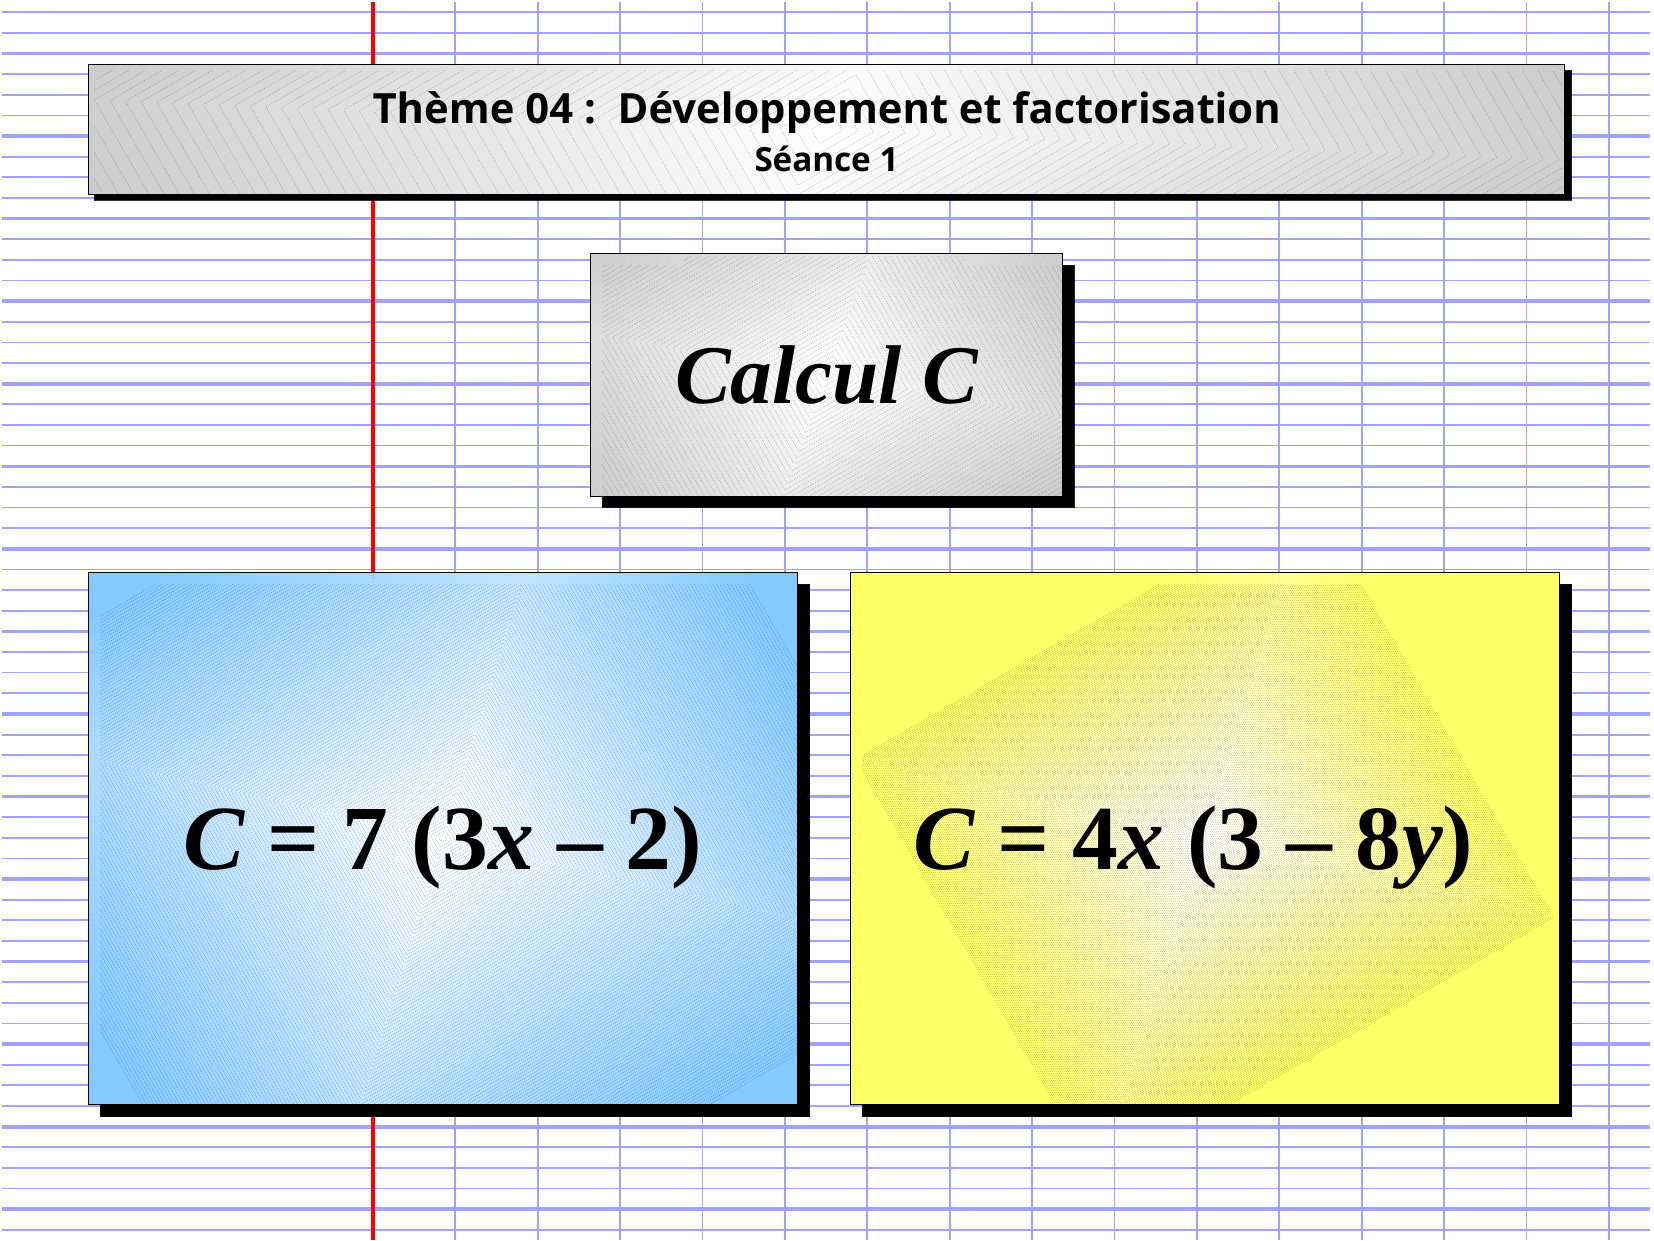

Thème 04 : Développement et factorisation
Séance 1
Calcul C
10
11
12
13
14
15
9
0
1
2
3
4
5
6
7
8
C = 7 (3x – 2)
C = 4x (3 – 8y)